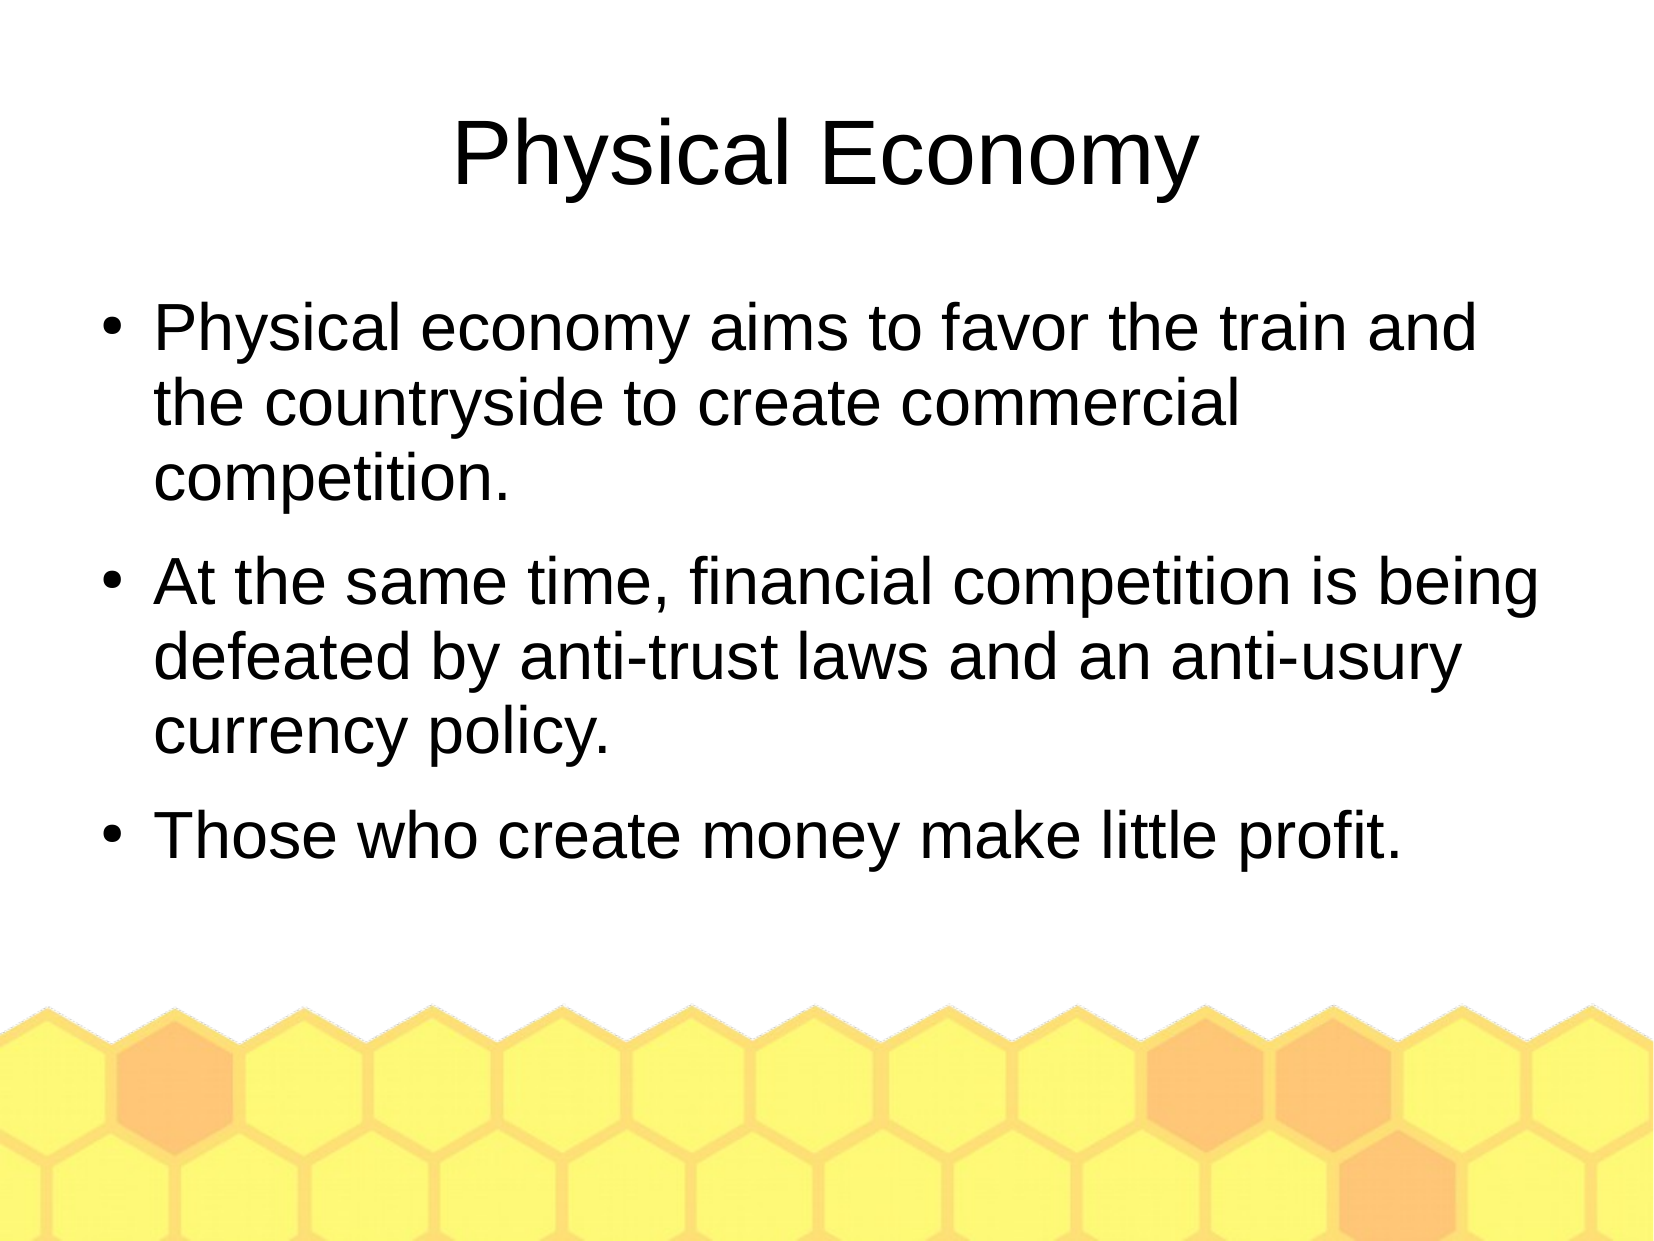

# Physical Economy
Physical economy aims to favor the train and the countryside to create commercial competition.
At the same time, financial competition is being defeated by anti-trust laws and an anti-usury currency policy.
Those who create money make little profit.